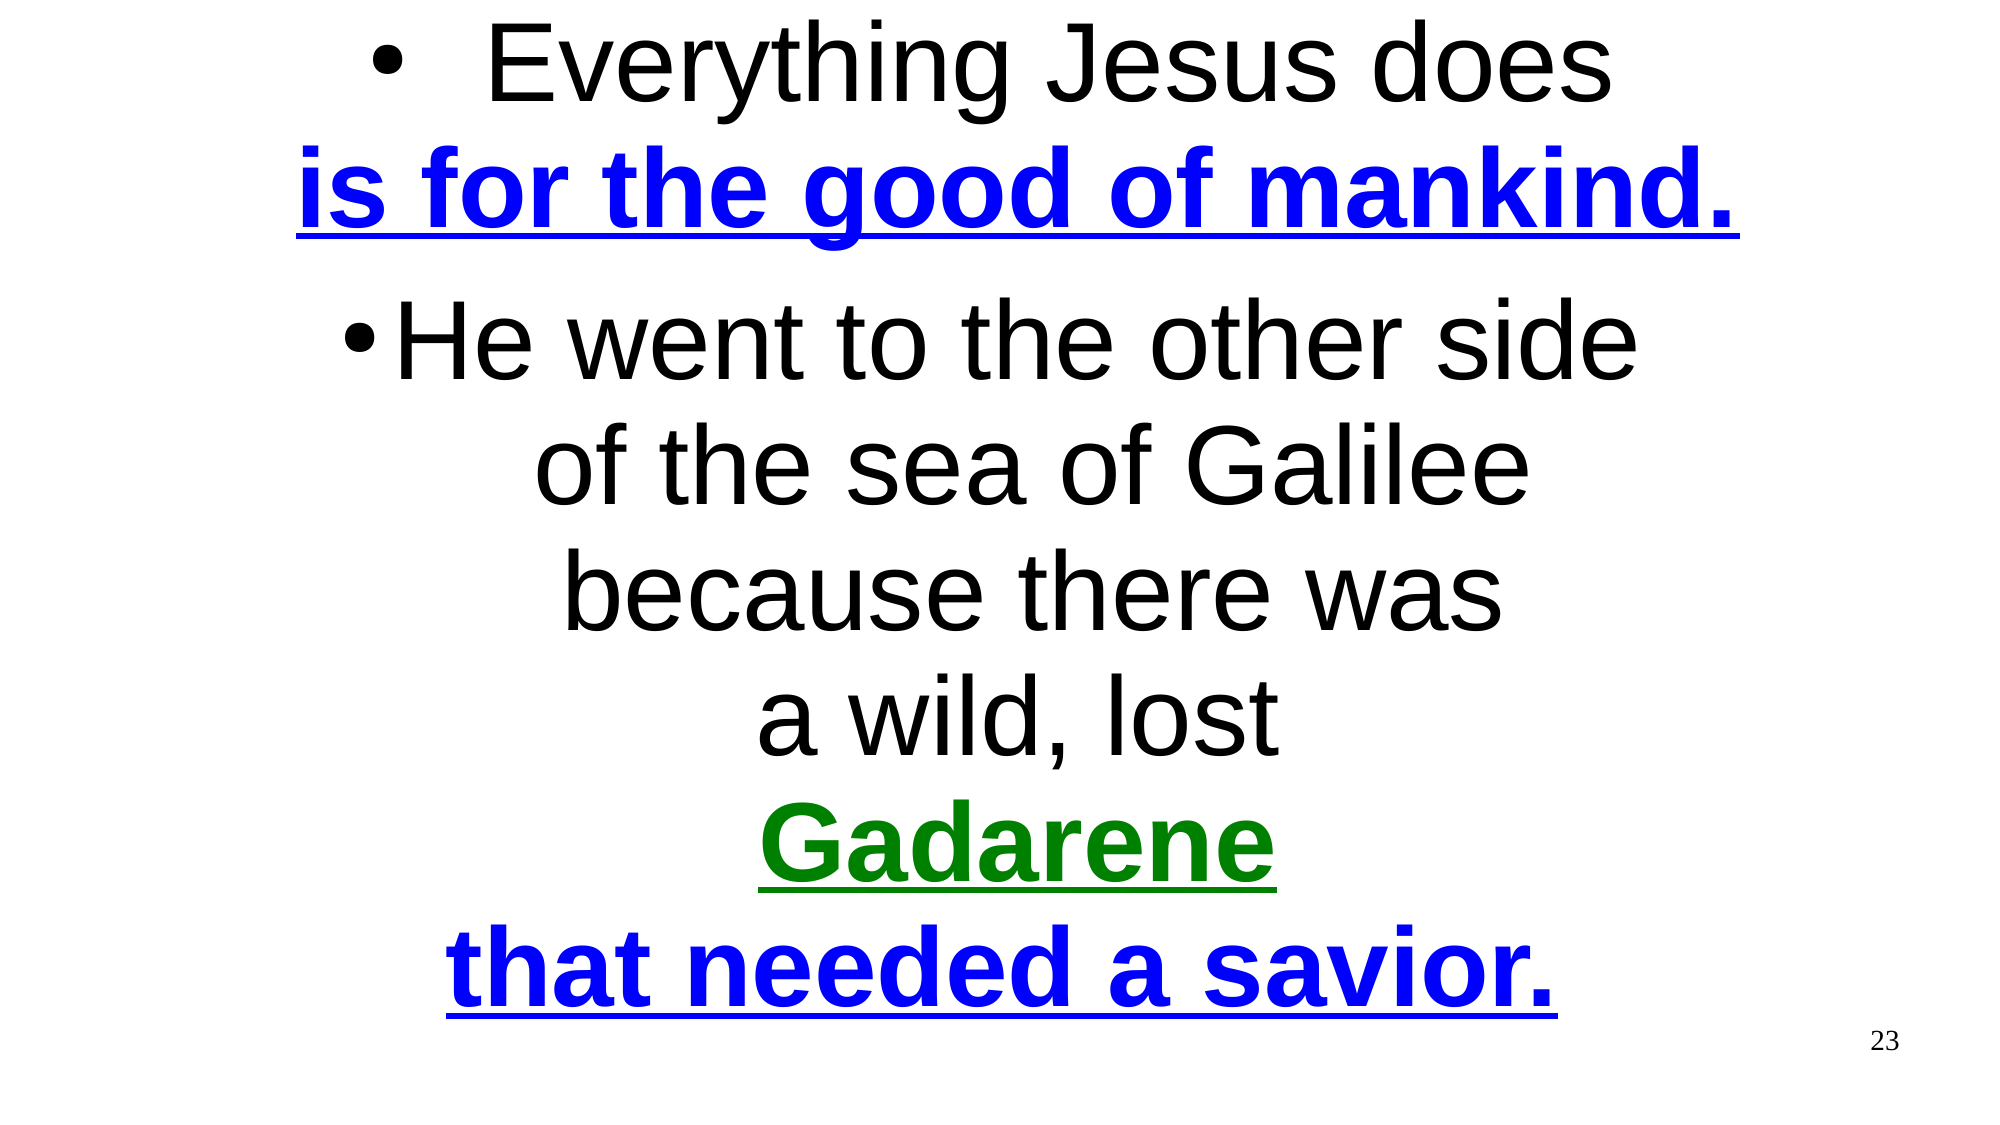

# Everything Jesus does is for the good of mankind.
He went to the other side
of the sea of Galilee
 because there was
a wild, lost
Gadarene
that needed a savior.
23